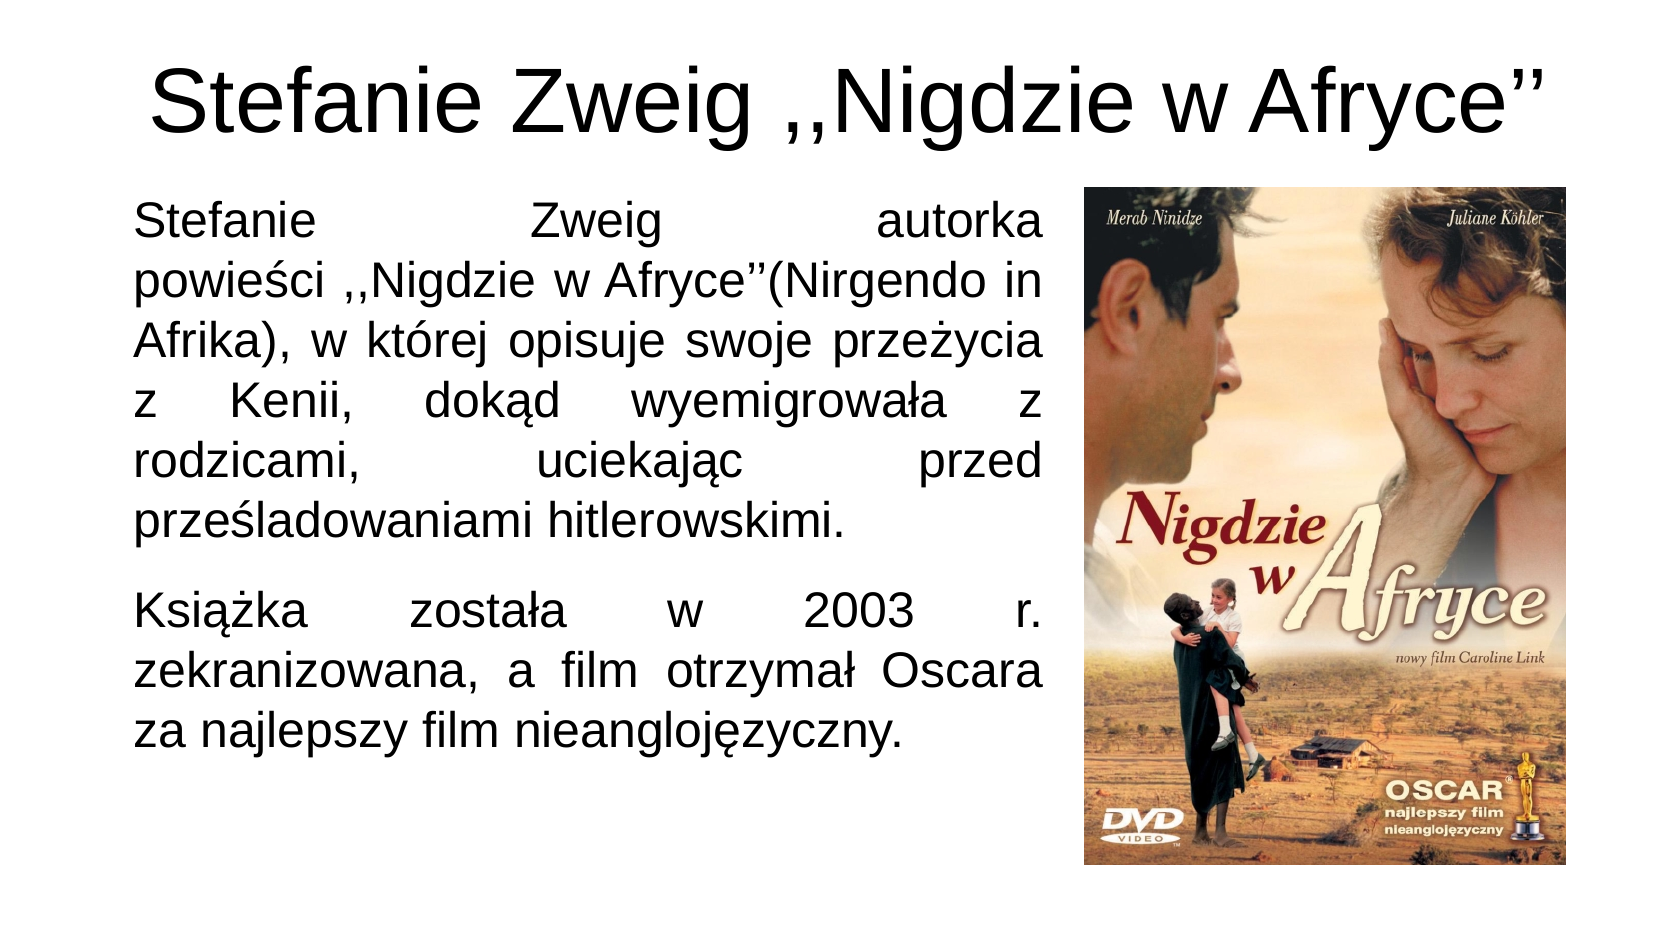

# Stefanie Zweig ,,Nigdzie w Afryce’’
Stefanie Zweig autorka powieści ,,Nigdzie w Afryce’’(Nirgendo in Afrika), w której opisuje swoje przeżycia z Kenii, dokąd wyemigrowała z rodzicami, uciekając przed prześladowaniami hitlerowskimi.
Książka została w 2003 r. zekranizowana, a film otrzymał Oscara za najlepszy film nieanglojęzyczny.